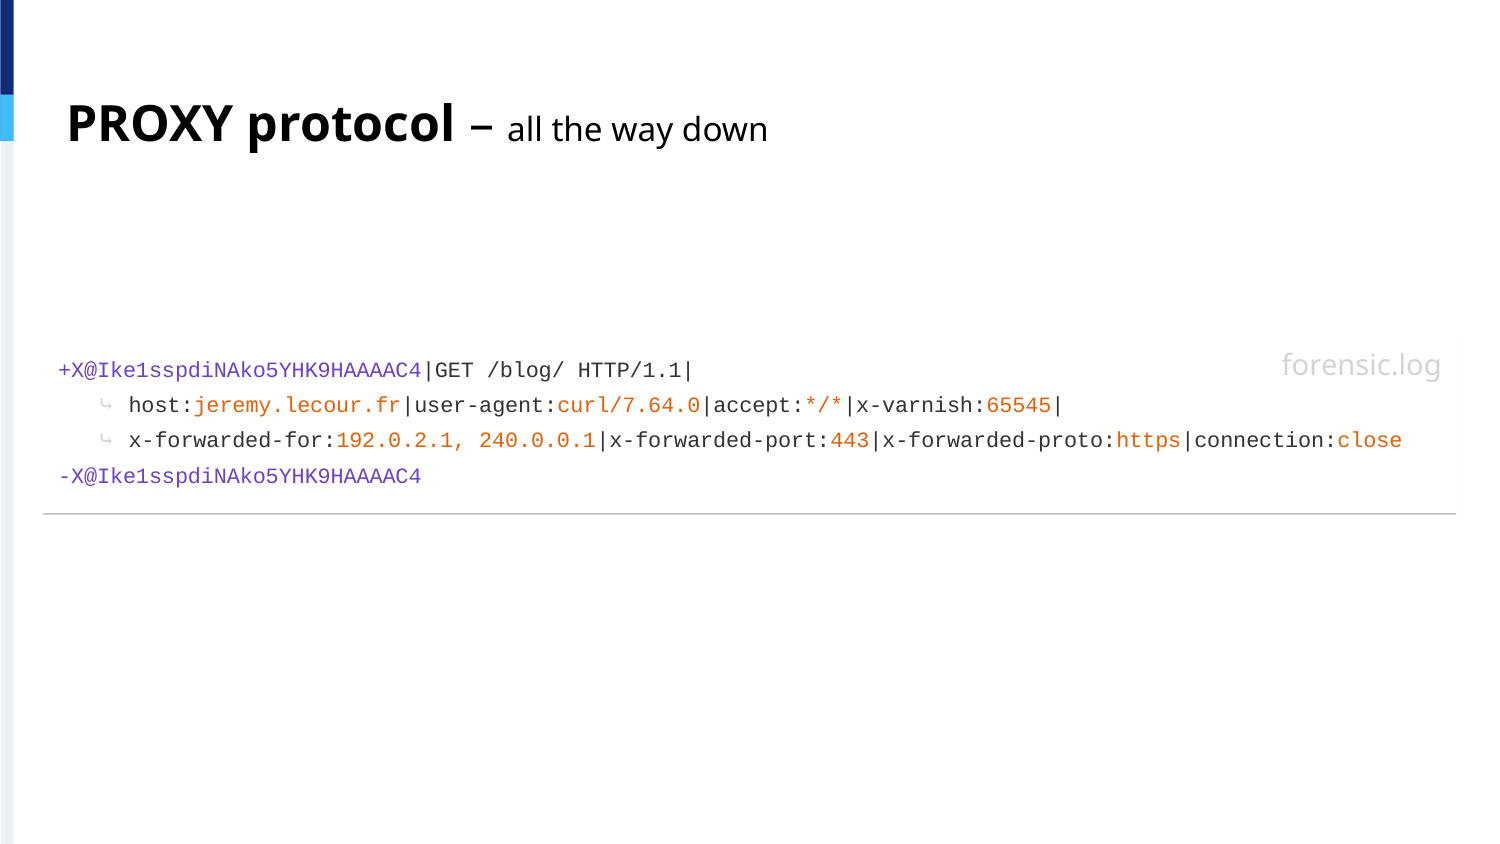

# PROXY protocol – all the way down
+X@Ike1sspdiNAko5YHK9HAAAAC4|GET /blog/ HTTP/1.1|
 ⤷ host:jeremy.lecour.fr|user-agent:curl/7.64.0|accept:*/*|x-varnish:65545|
 ⤷ x-forwarded-for:192.0.2.1, 240.0.0.1|x-forwarded-port:443|x-forwarded-proto:https|connection:close
-X@Ike1sspdiNAko5YHK9HAAAAC4
forensic.log